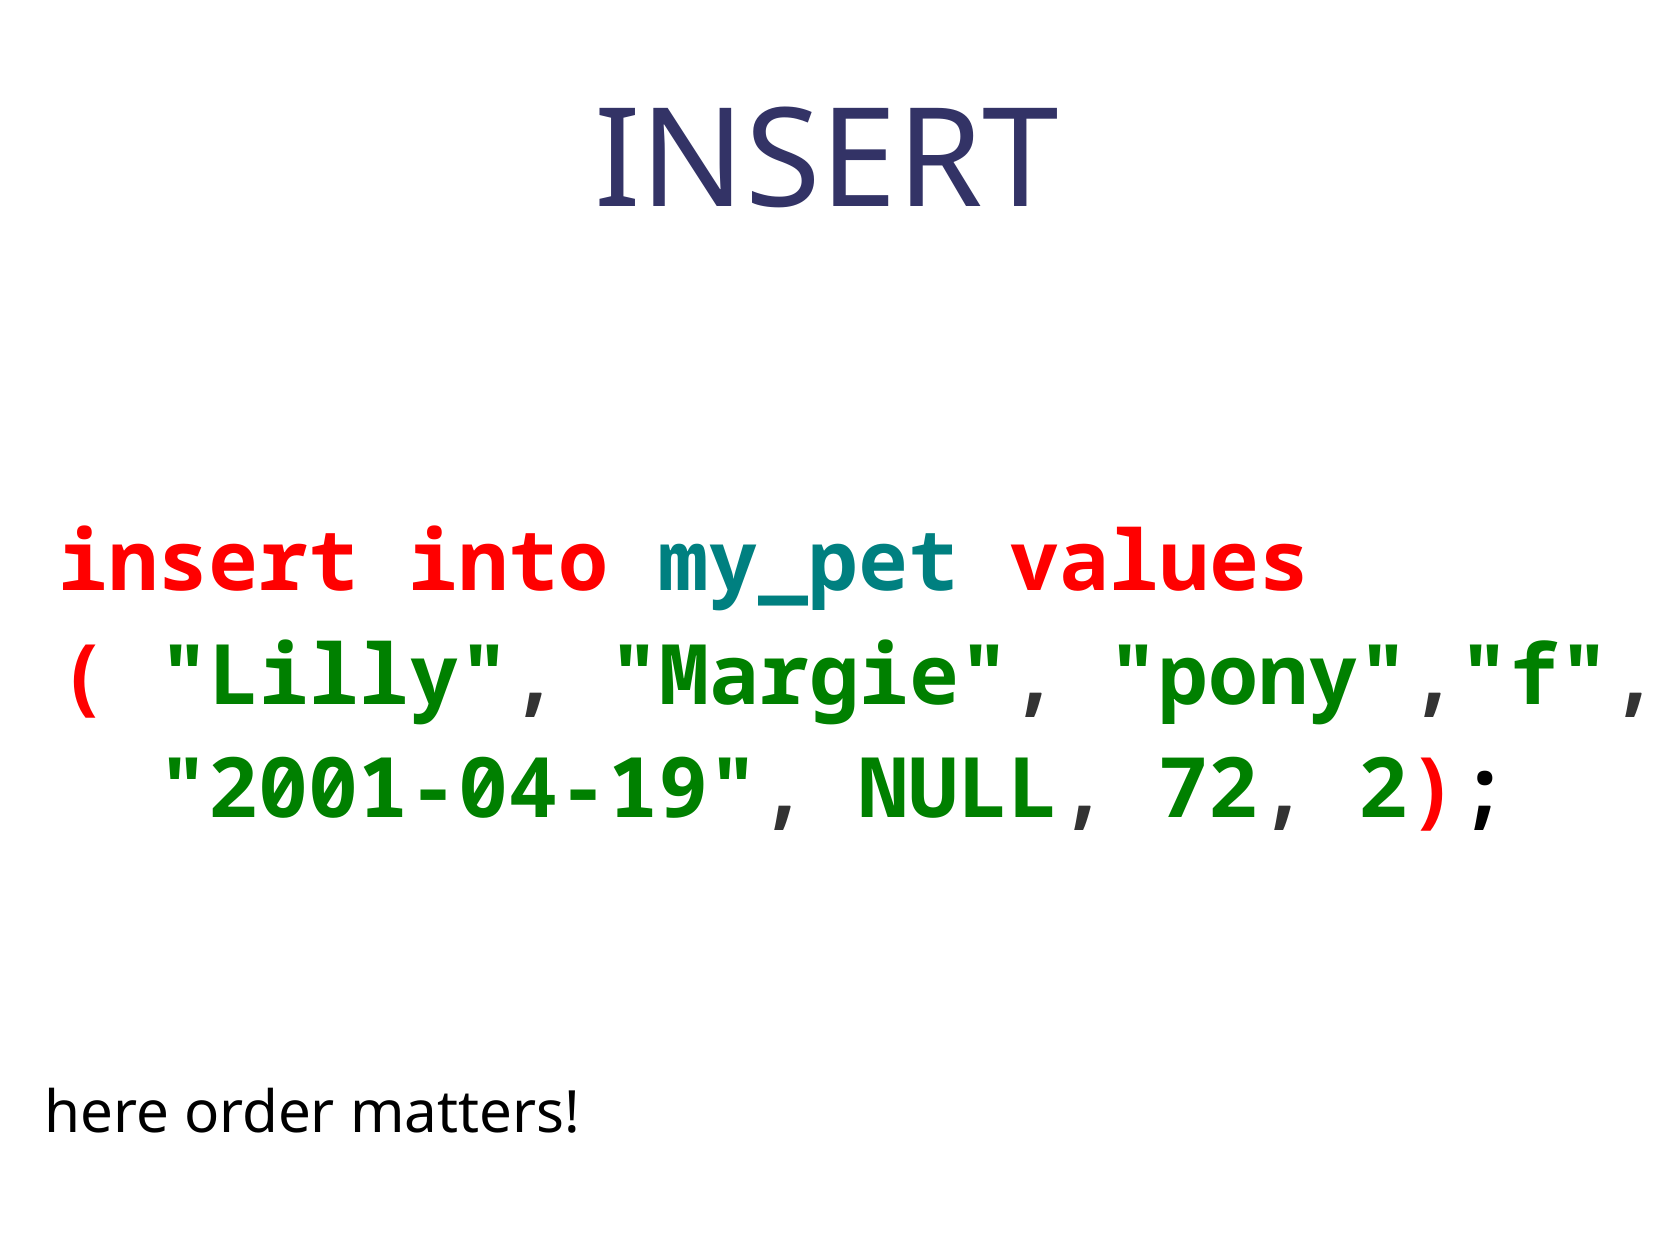

# INSERT
insert into my_pet values
( "Lilly", "Margie", "pony","f",
 "2001-04-19", NULL, 72, 2);
here order matters!